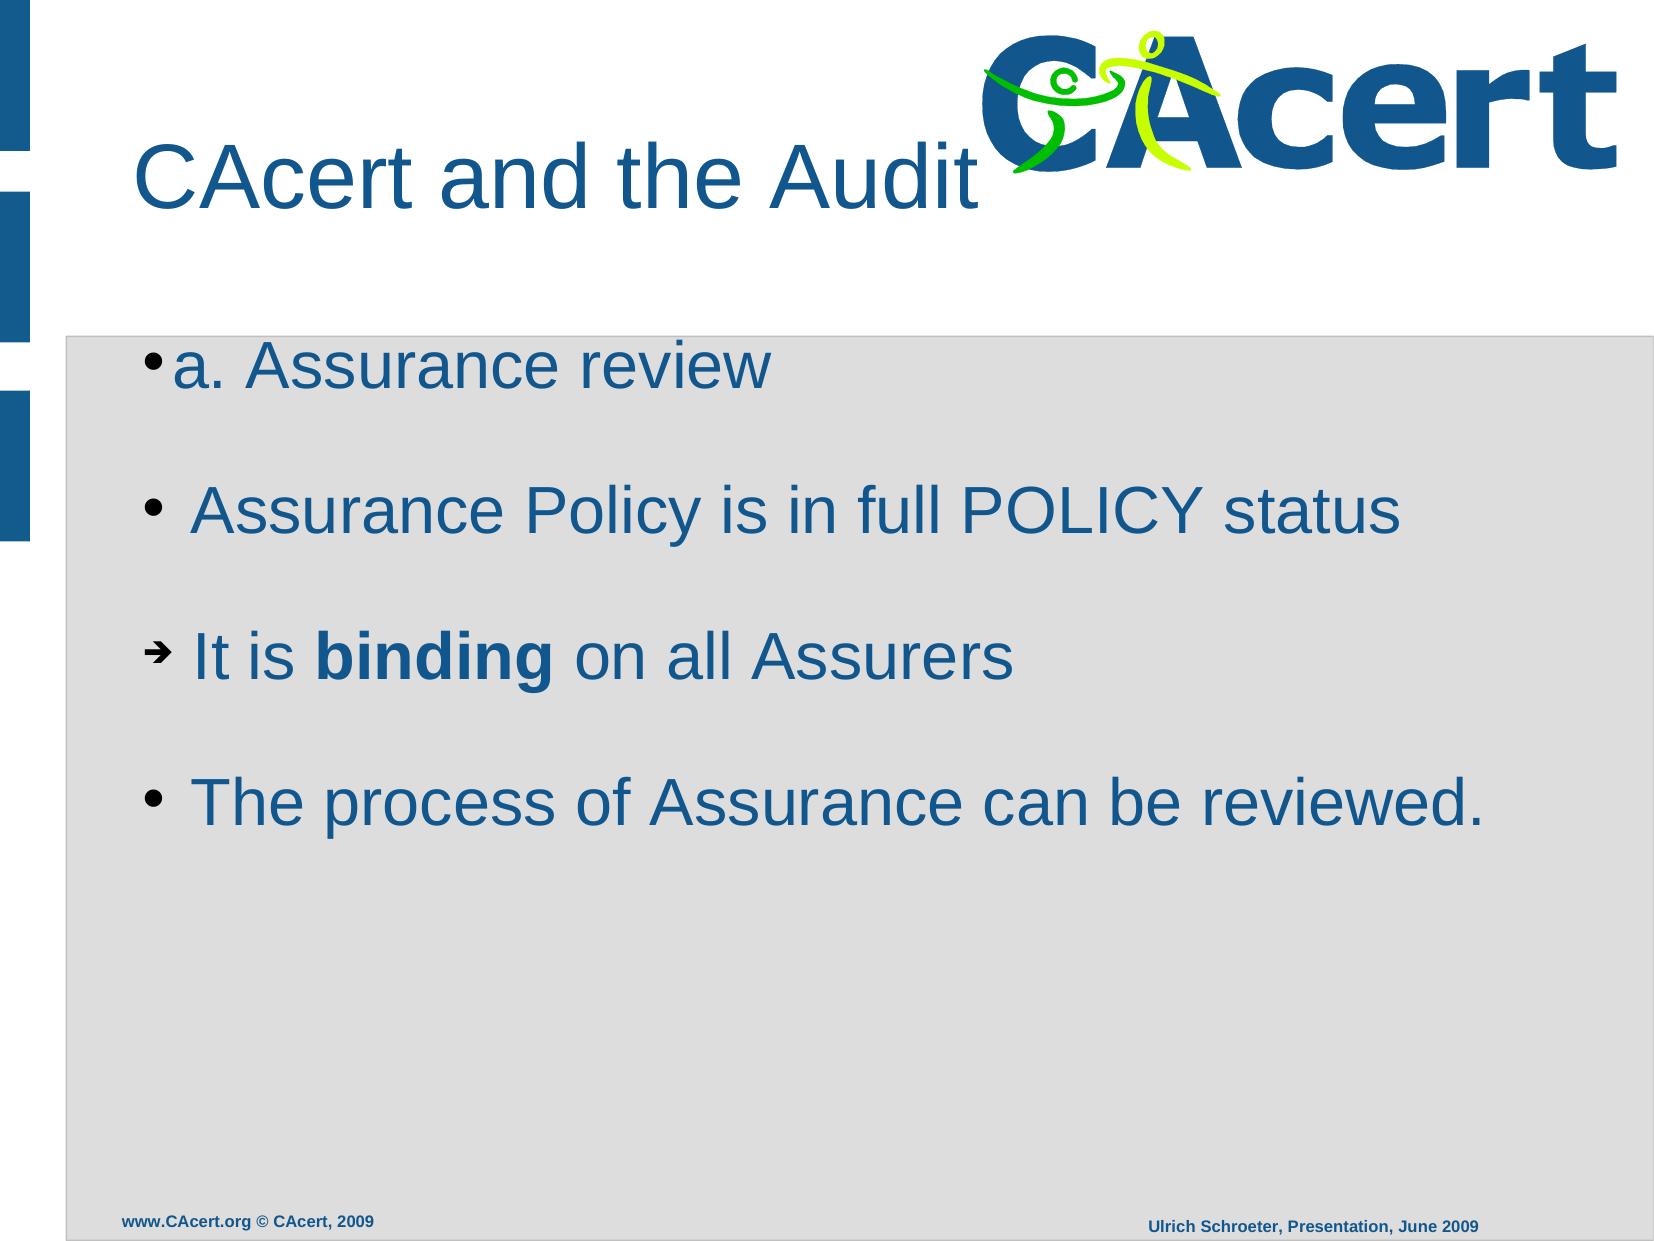

CAcert and the Audit
a. Assurance review
 Assurance Policy is in full POLICY status
 It is binding on all Assurers
 The process of Assurance can be reviewed.